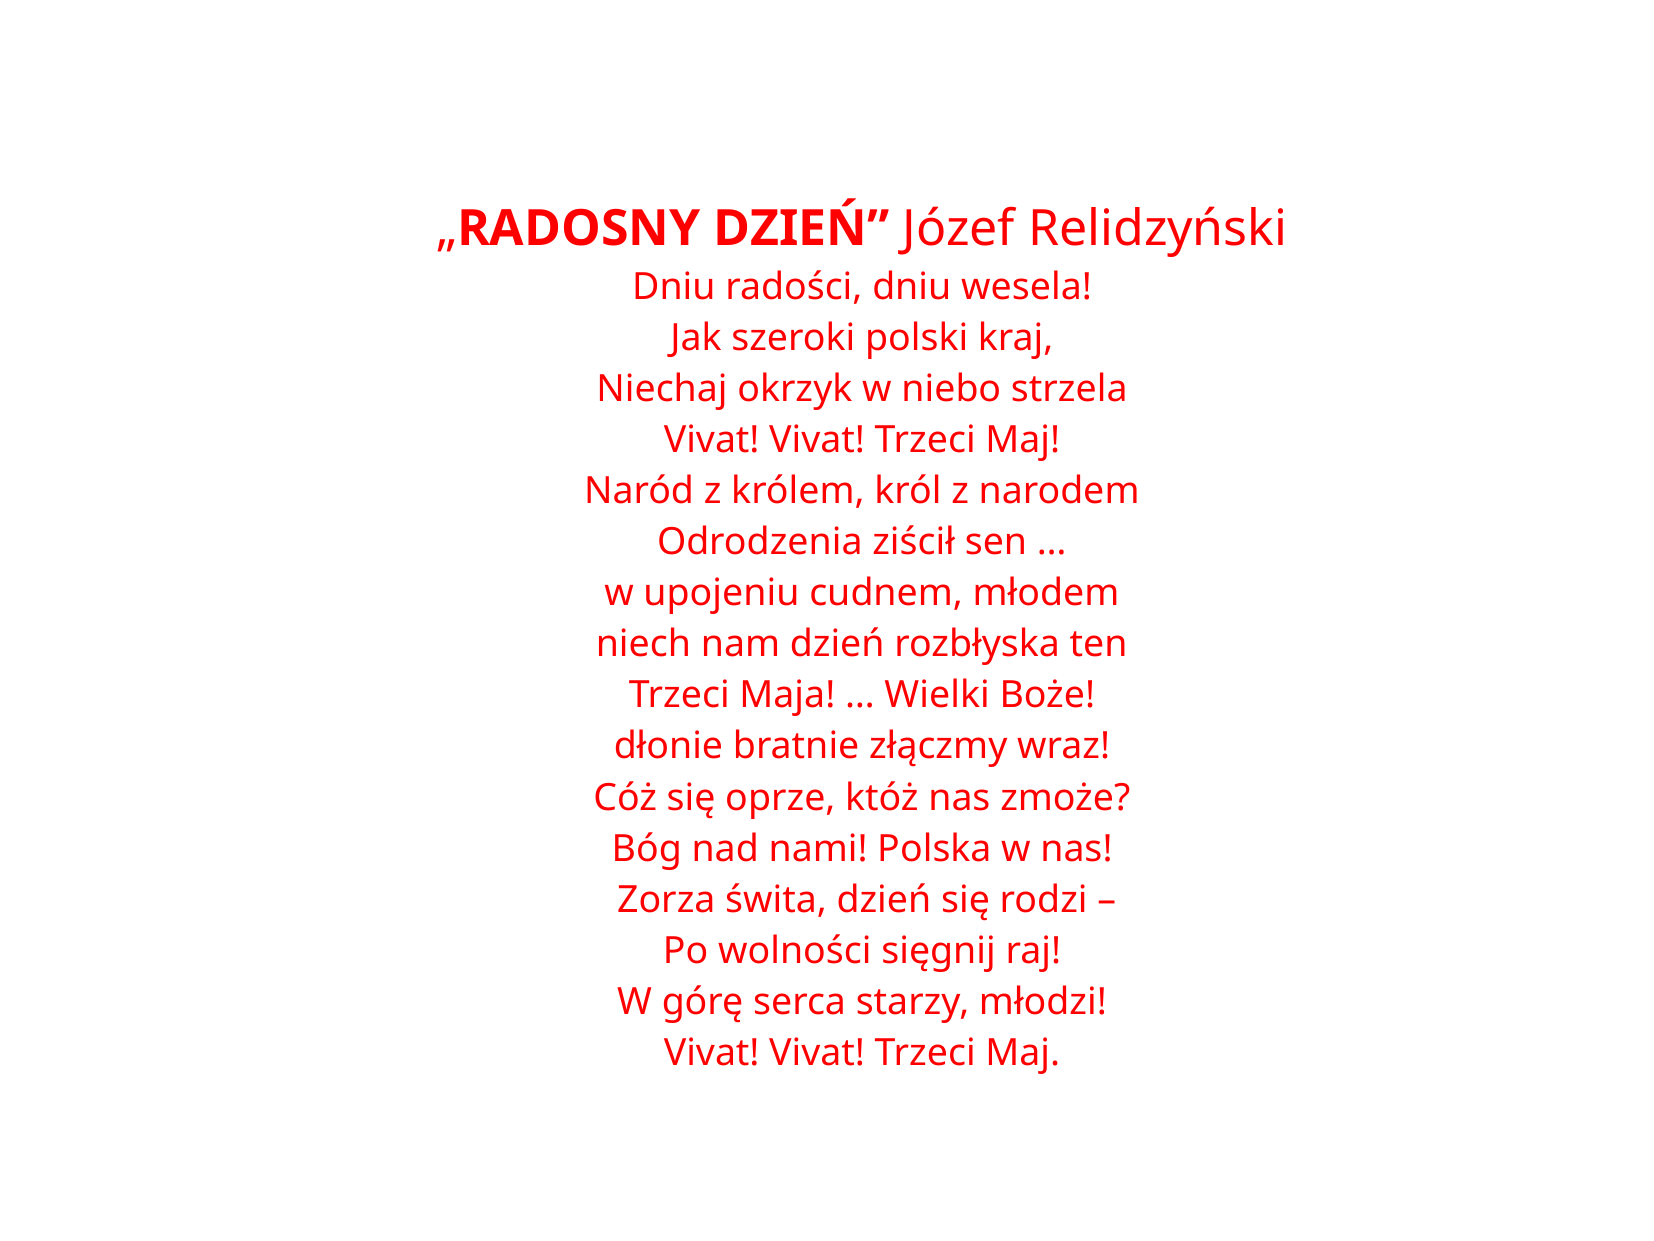

# „RADOSNY DZIEŃ” Józef Relidzyński
Dniu radości, dniu wesela!
Jak szeroki polski kraj,
Niechaj okrzyk w niebo strzela
Vivat! Vivat! Trzeci Maj!
Naród z królem, król z narodem
Odrodzenia ziścił sen …
w upojeniu cudnem, młodem
niech nam dzień rozbłyska ten
Trzeci Maja! … Wielki Boże!
dłonie bratnie złączmy wraz!
Cóż się oprze, któż nas zmoże?
Bóg nad nami! Polska w nas!
 Zorza świta, dzień się rodzi –
Po wolności sięgnij raj!
W górę serca starzy, młodzi!
Vivat! Vivat! Trzeci Maj.